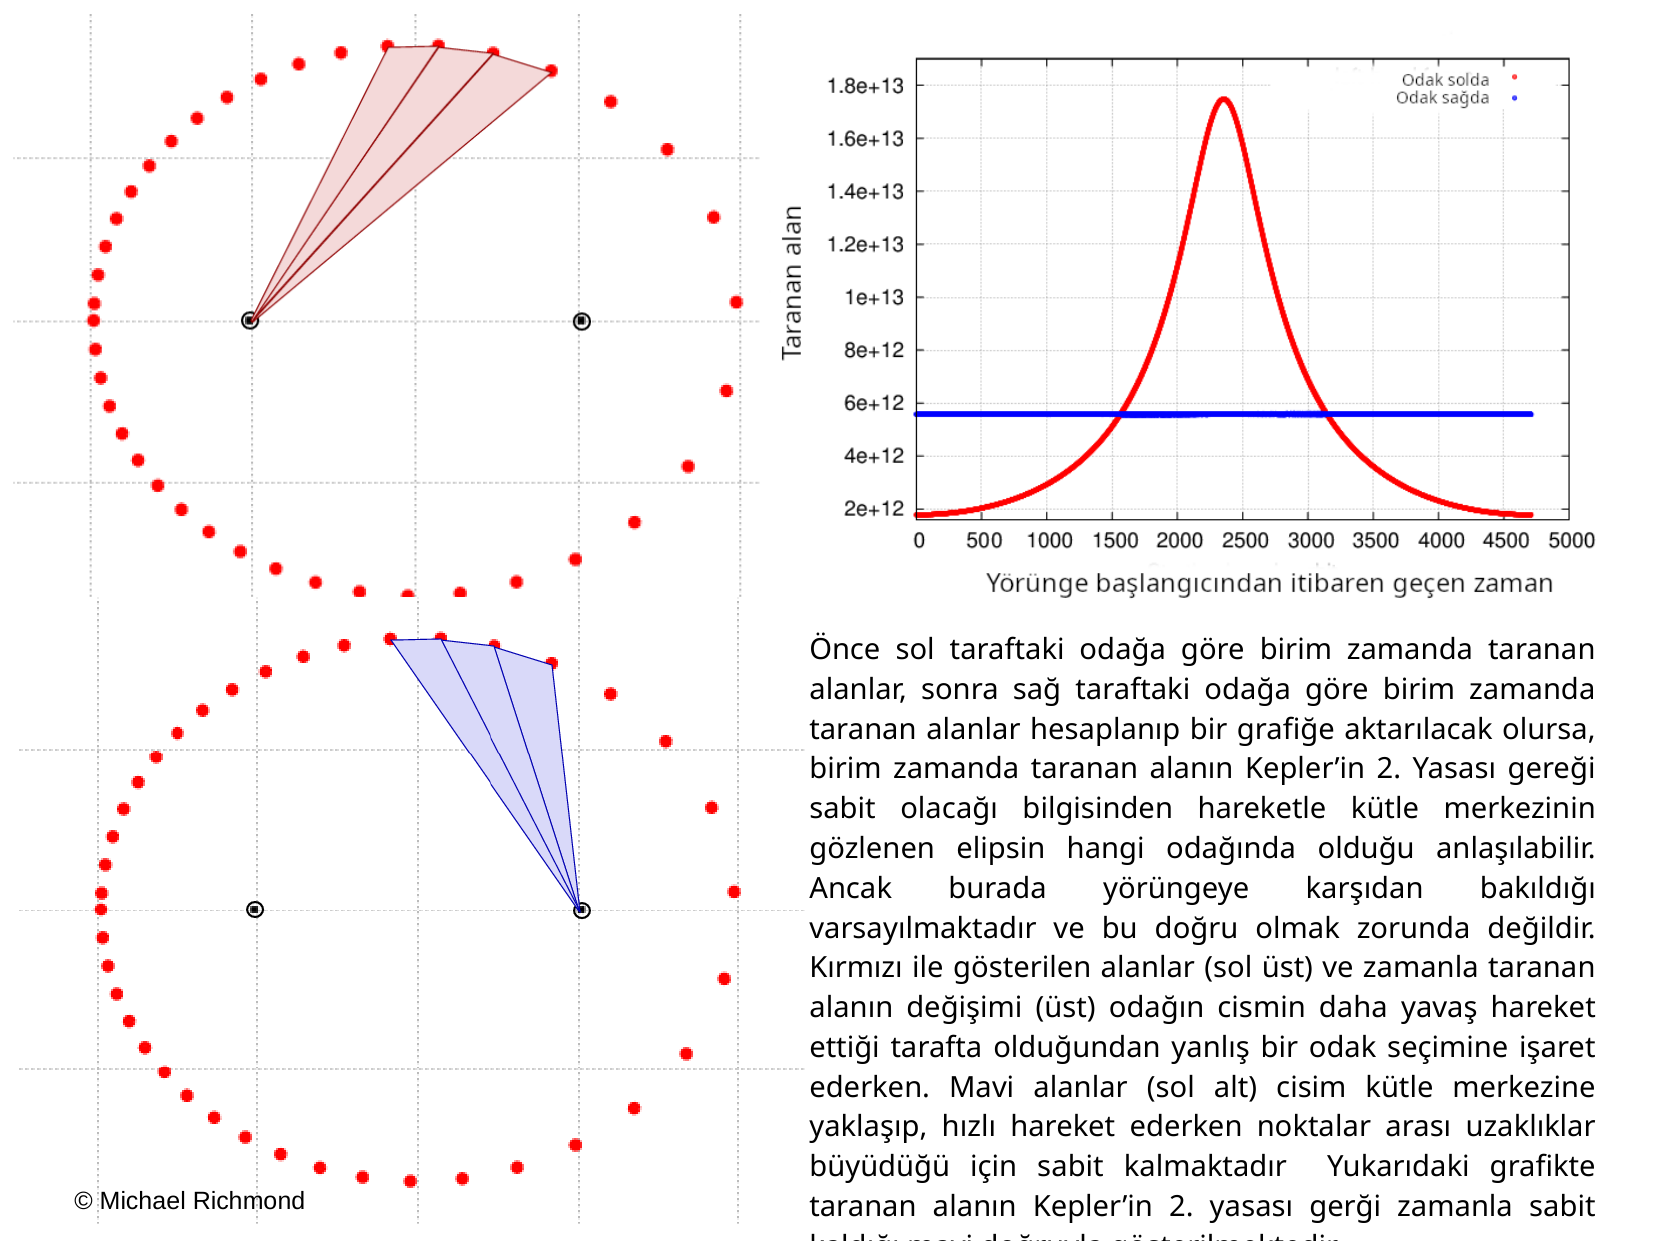

Önce sol taraftaki odağa göre birim zamanda taranan alanlar, sonra sağ taraftaki odağa göre birim zamanda taranan alanlar hesaplanıp bir grafiğe aktarılacak olursa, birim zamanda taranan alanın Kepler’in 2. Yasası gereği sabit olacağı bilgisinden hareketle kütle merkezinin gözlenen elipsin hangi odağında olduğu anlaşılabilir. Ancak burada yörüngeye karşıdan bakıldığı varsayılmaktadır ve bu doğru olmak zorunda değildir. Kırmızı ile gösterilen alanlar (sol üst) ve zamanla taranan alanın değişimi (üst) odağın cismin daha yavaş hareket ettiği tarafta olduğundan yanlış bir odak seçimine işaret ederken. Mavi alanlar (sol alt) cisim kütle merkezine yaklaşıp, hızlı hareket ederken noktalar arası uzaklıklar büyüdüğü için sabit kalmaktadır Yukarıdaki grafikte taranan alanın Kepler’in 2. yasası gerği zamanla sabit kaldığı mavi doğruyla gösterilmektedir.
© Michael Richmond